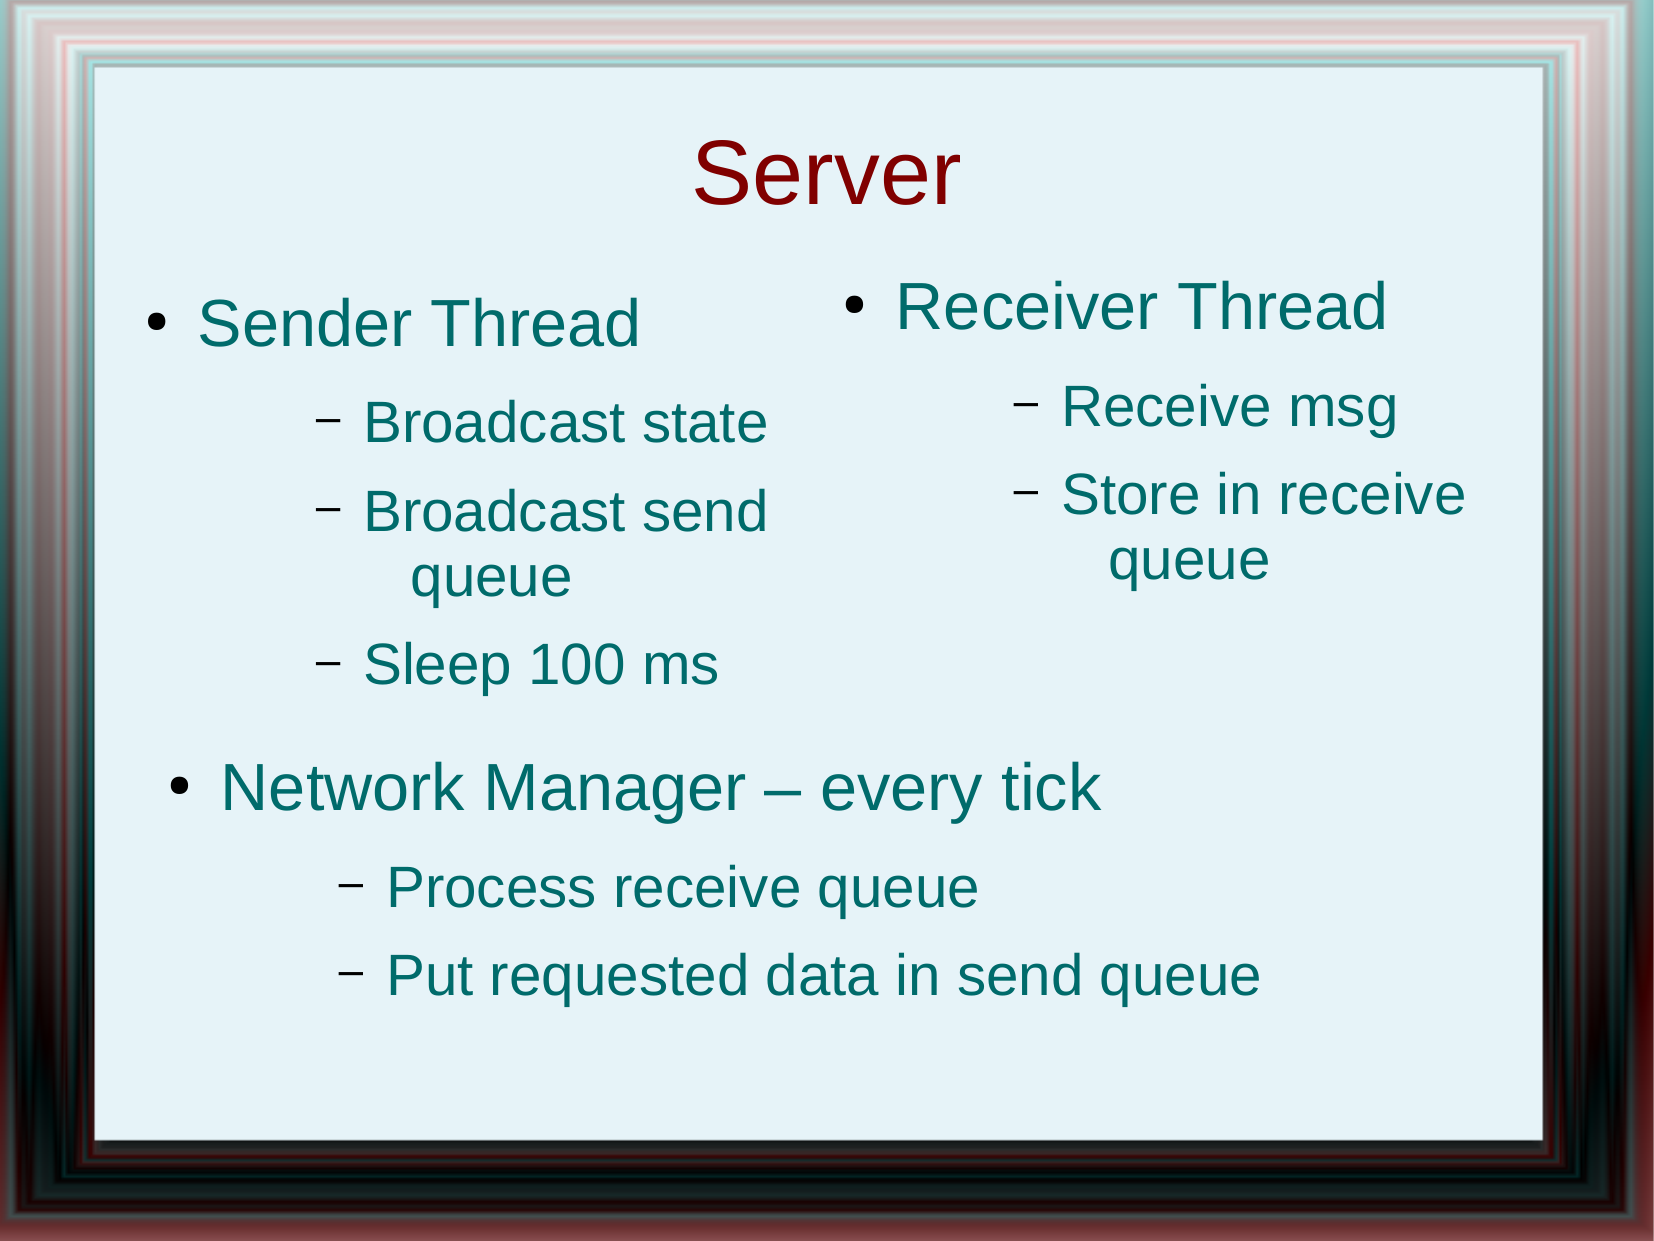

# Server
Receiver Thread
Receive msg
Store in receive queue
Sender Thread
Broadcast state
Broadcast send queue
Sleep 100 ms
Network Manager – every tick
Process receive queue
Put requested data in send queue